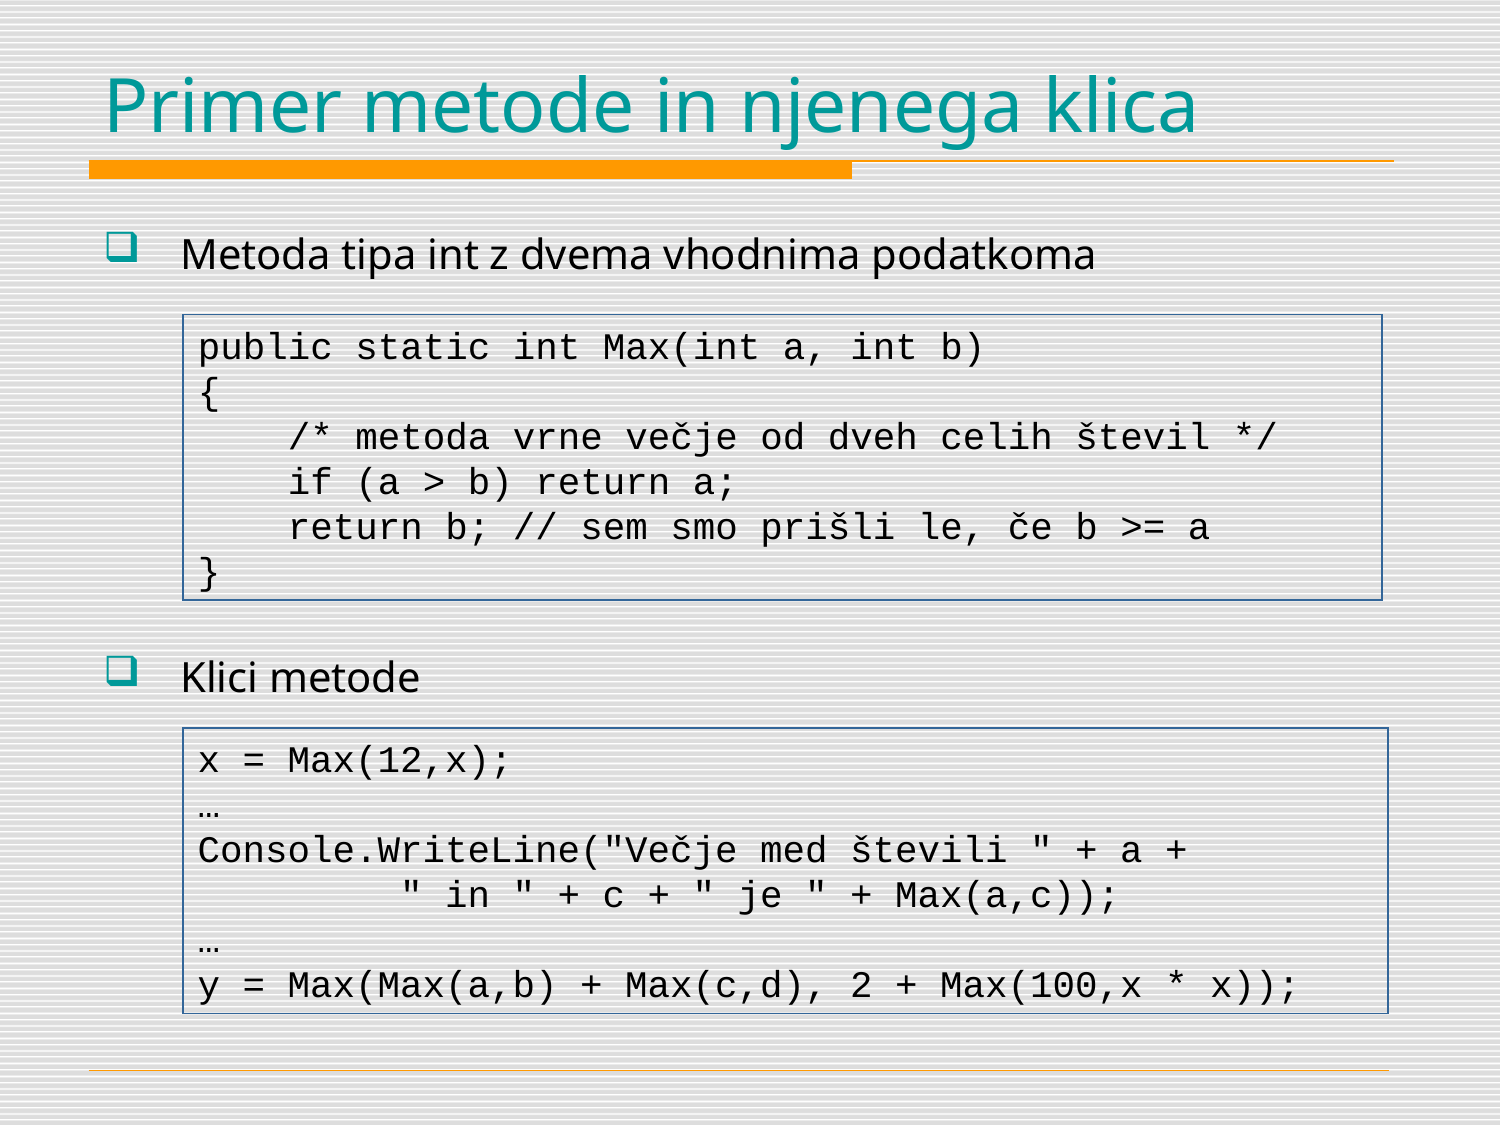

# Primer metode in njenega klica
Metoda tipa int z dvema vhodnima podatkoma
Klici metode
public static int Max(int a, int b)
{
 /* metoda vrne večje od dveh celih števil */
 if (a > b) return a;
 return b; // sem smo prišli le, če b >= a
}
x = Max(12,x);
…
Console.WriteLine("Večje med števili " + a +
 " in " + c + " je " + Max(a,c));
…
y = Max(Max(a,b) + Max(c,d), 2 + Max(100,x * x));